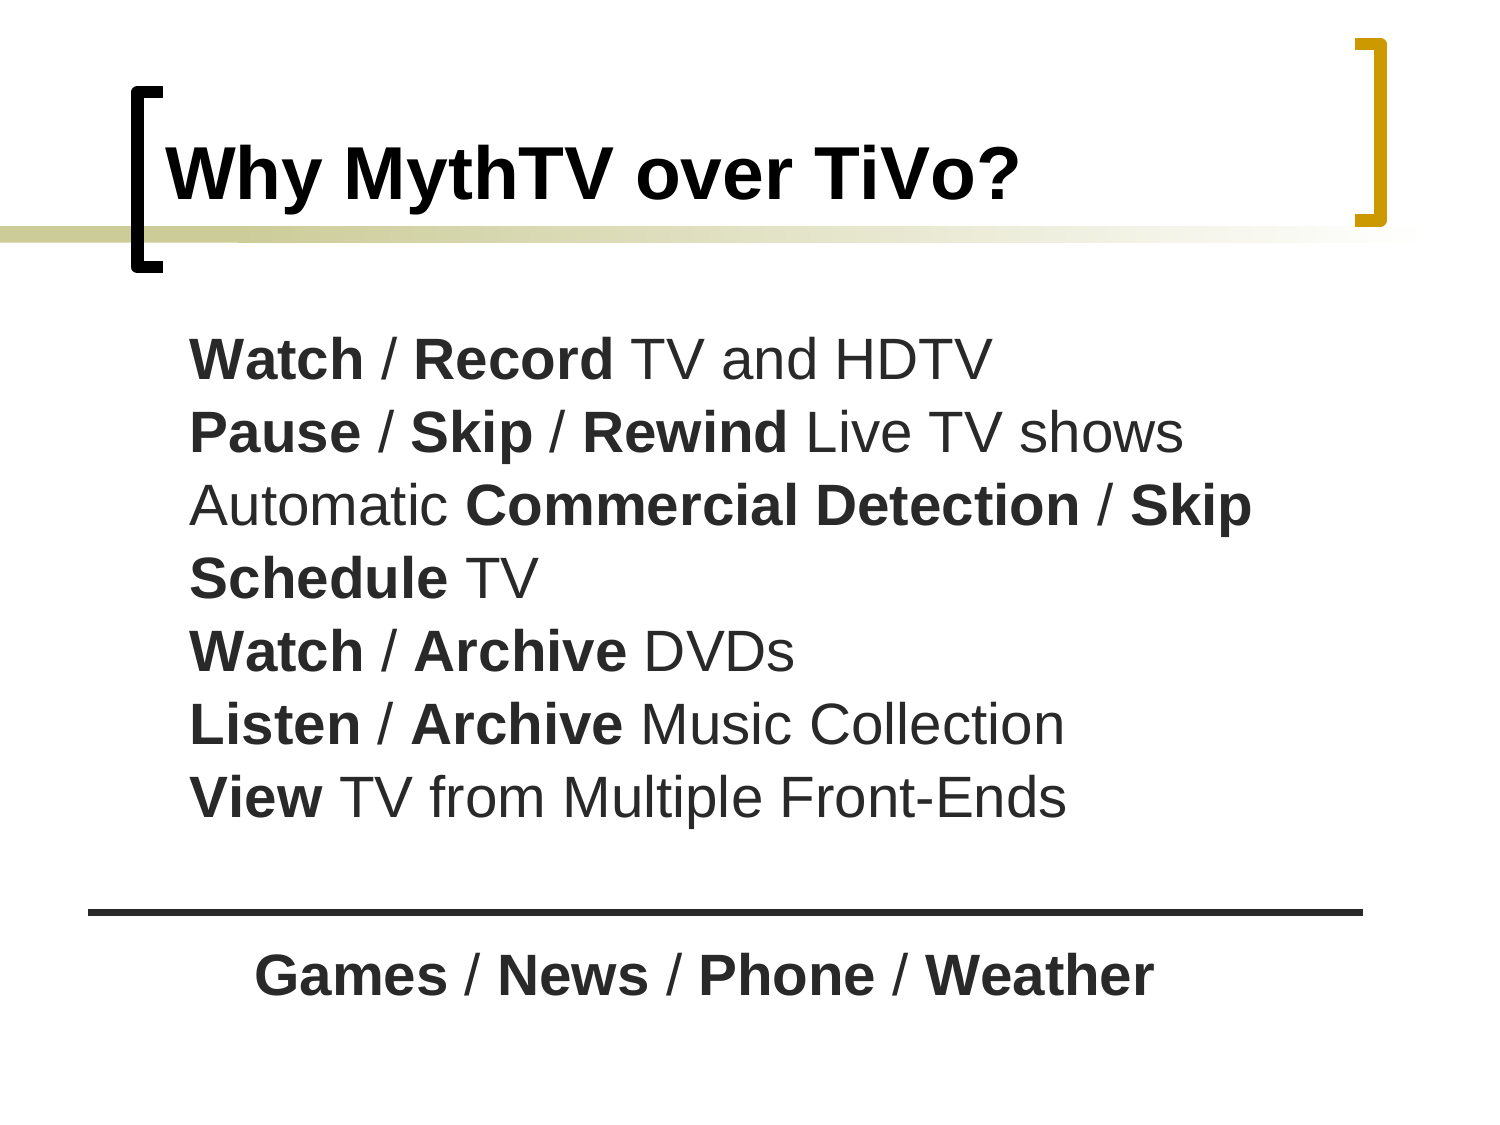

Why MythTV over TiVo?
# Watch / Record TV and HDTV
Pause / Skip / Rewind Live TV shows
Automatic Commercial Detection / Skip
Schedule TV
Watch / Archive DVDs
Listen / Archive Music Collection
View TV from Multiple Front-Ends
 Games / News / Phone / Weather